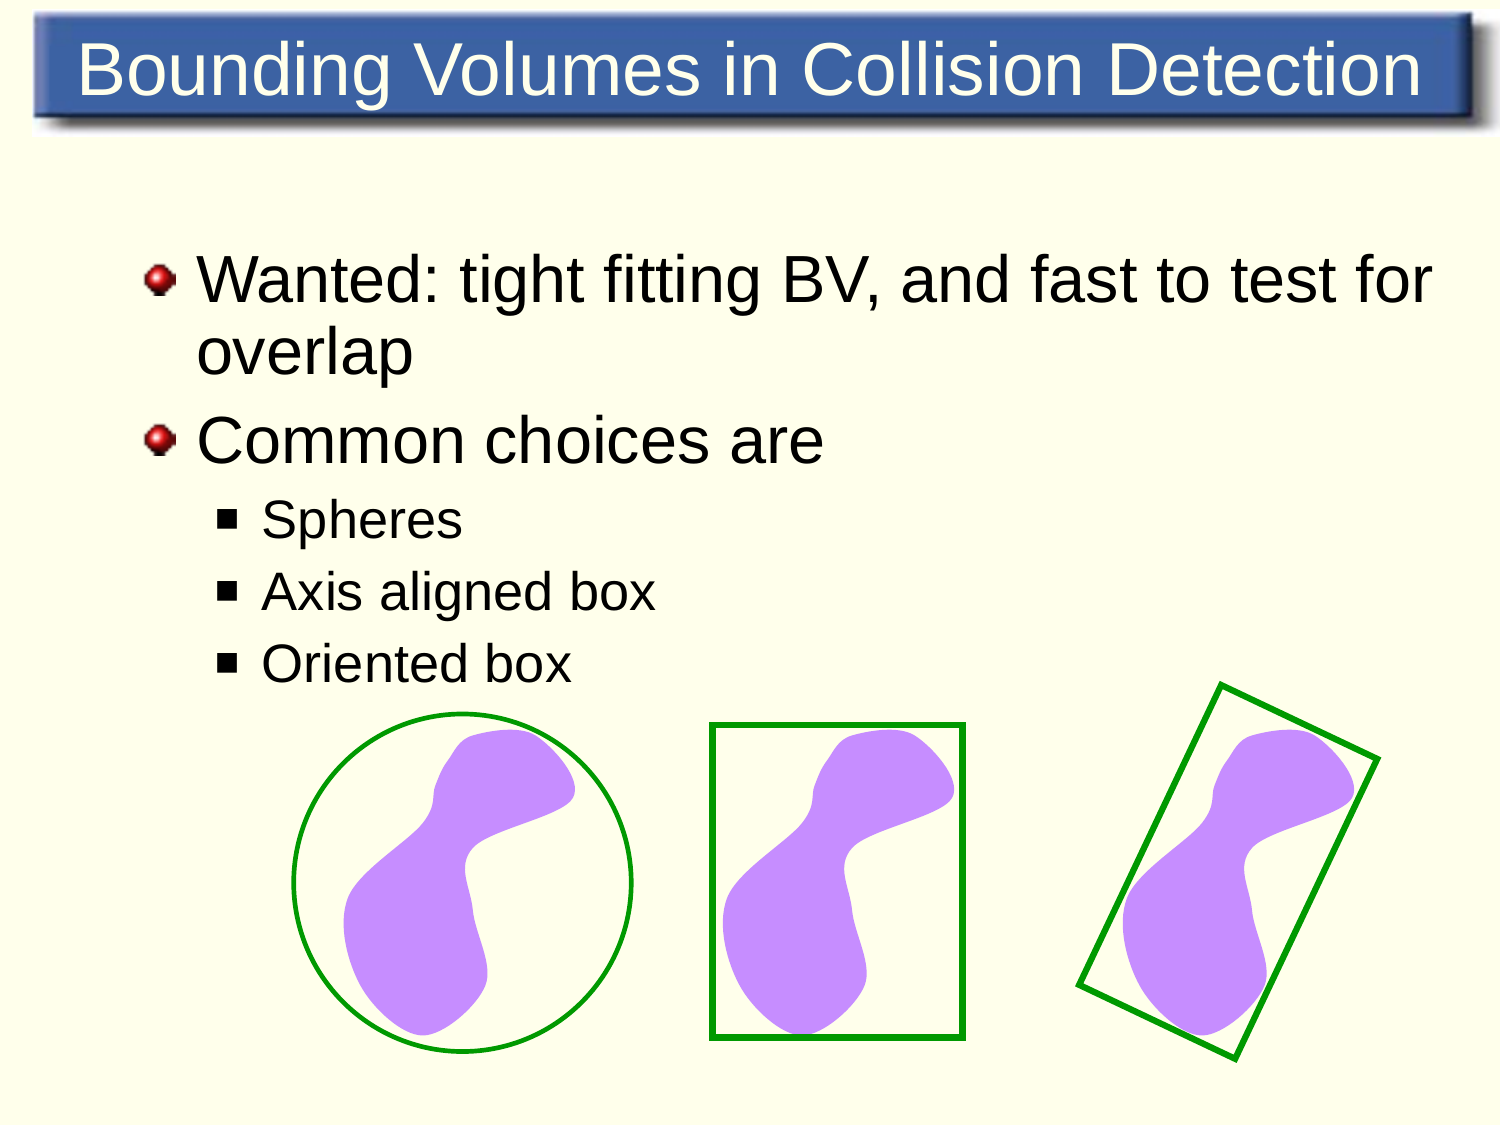

# Bounding Volumes in Collision Detection
Wanted: tight fitting BV, and fast to test for overlap
Common choices are
Spheres
Axis aligned box
Oriented box